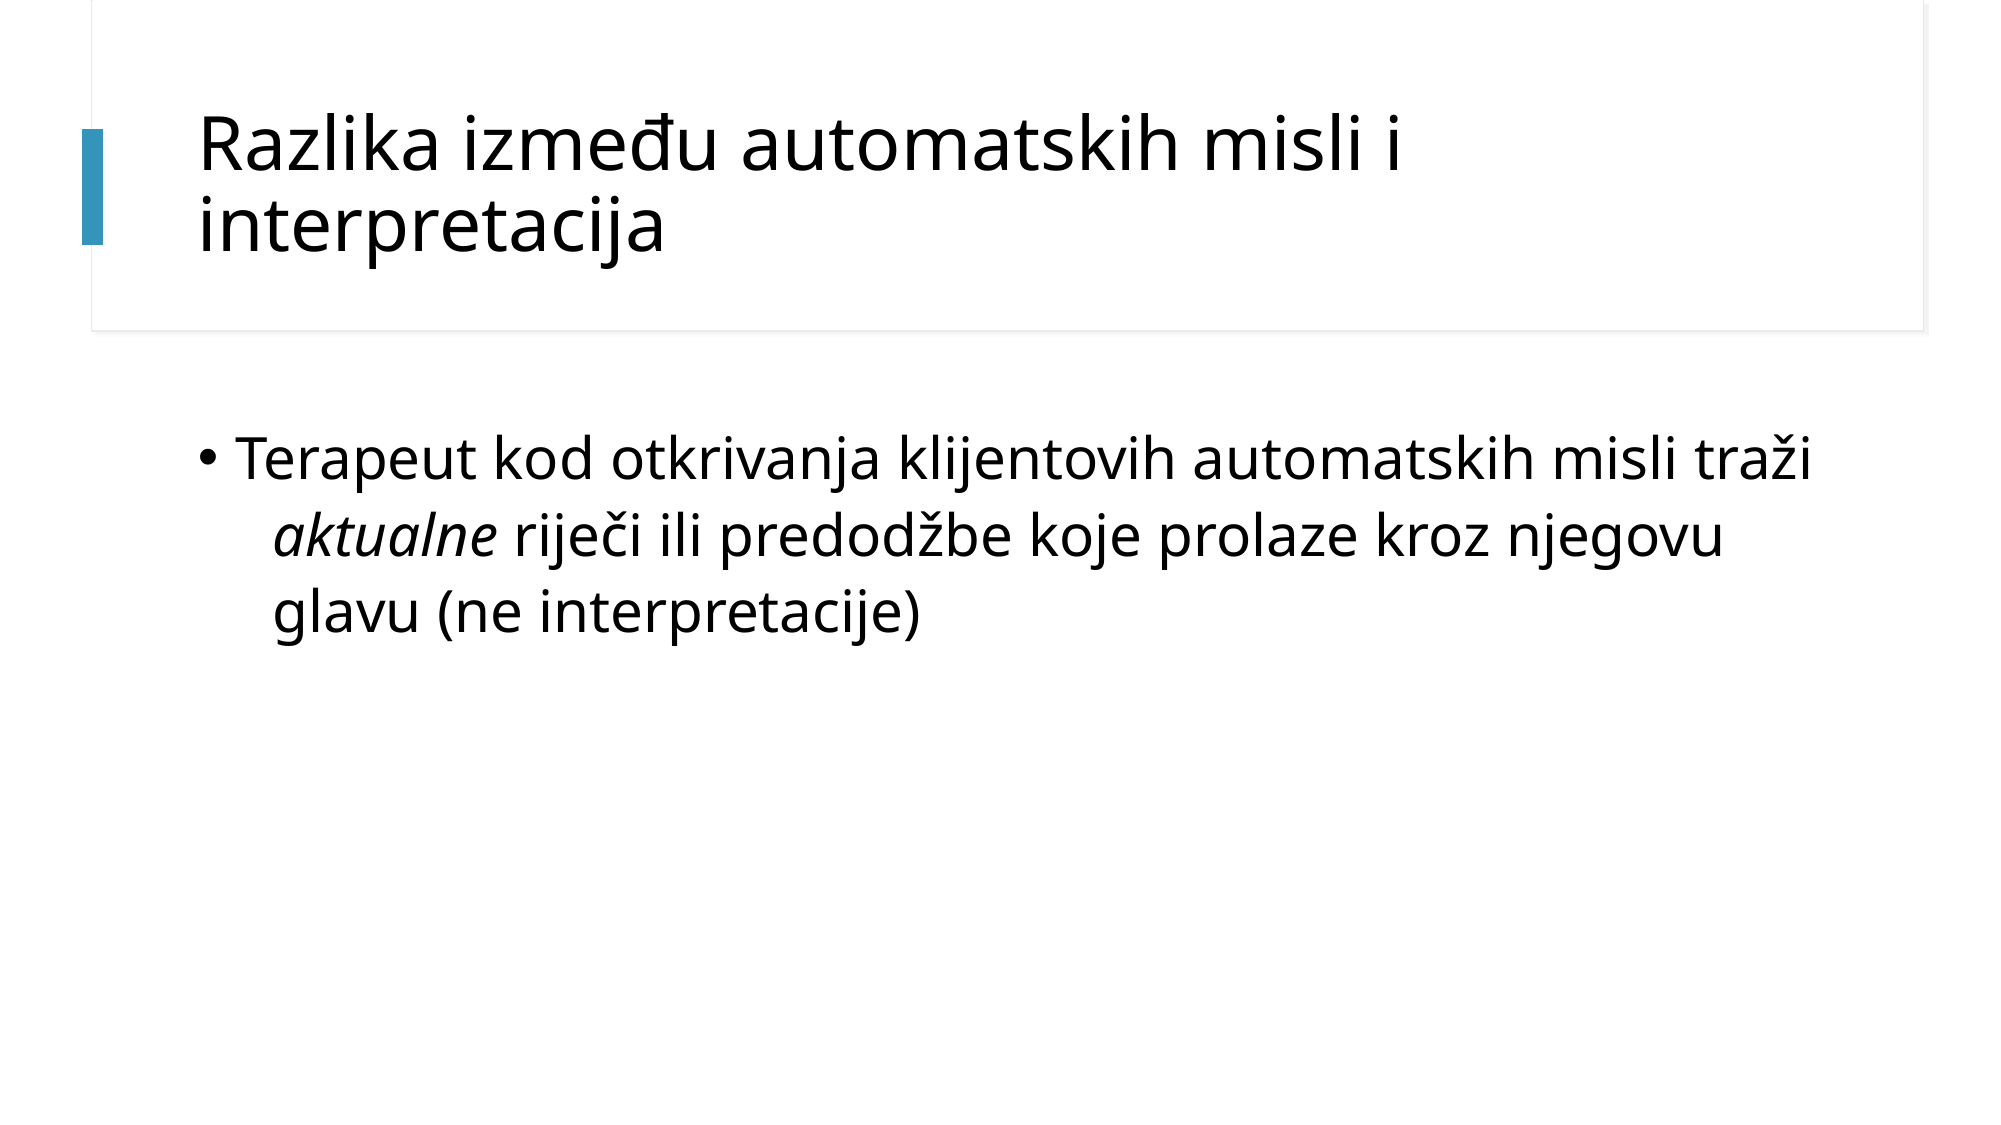

# Razlika između automatskih misli i interpretacija
Terapeut kod otkrivanja klijentovih automatskih misli traži aktualne riječi ili predodžbe koje prolaze kroz njegovu glavu (ne interpretacije)